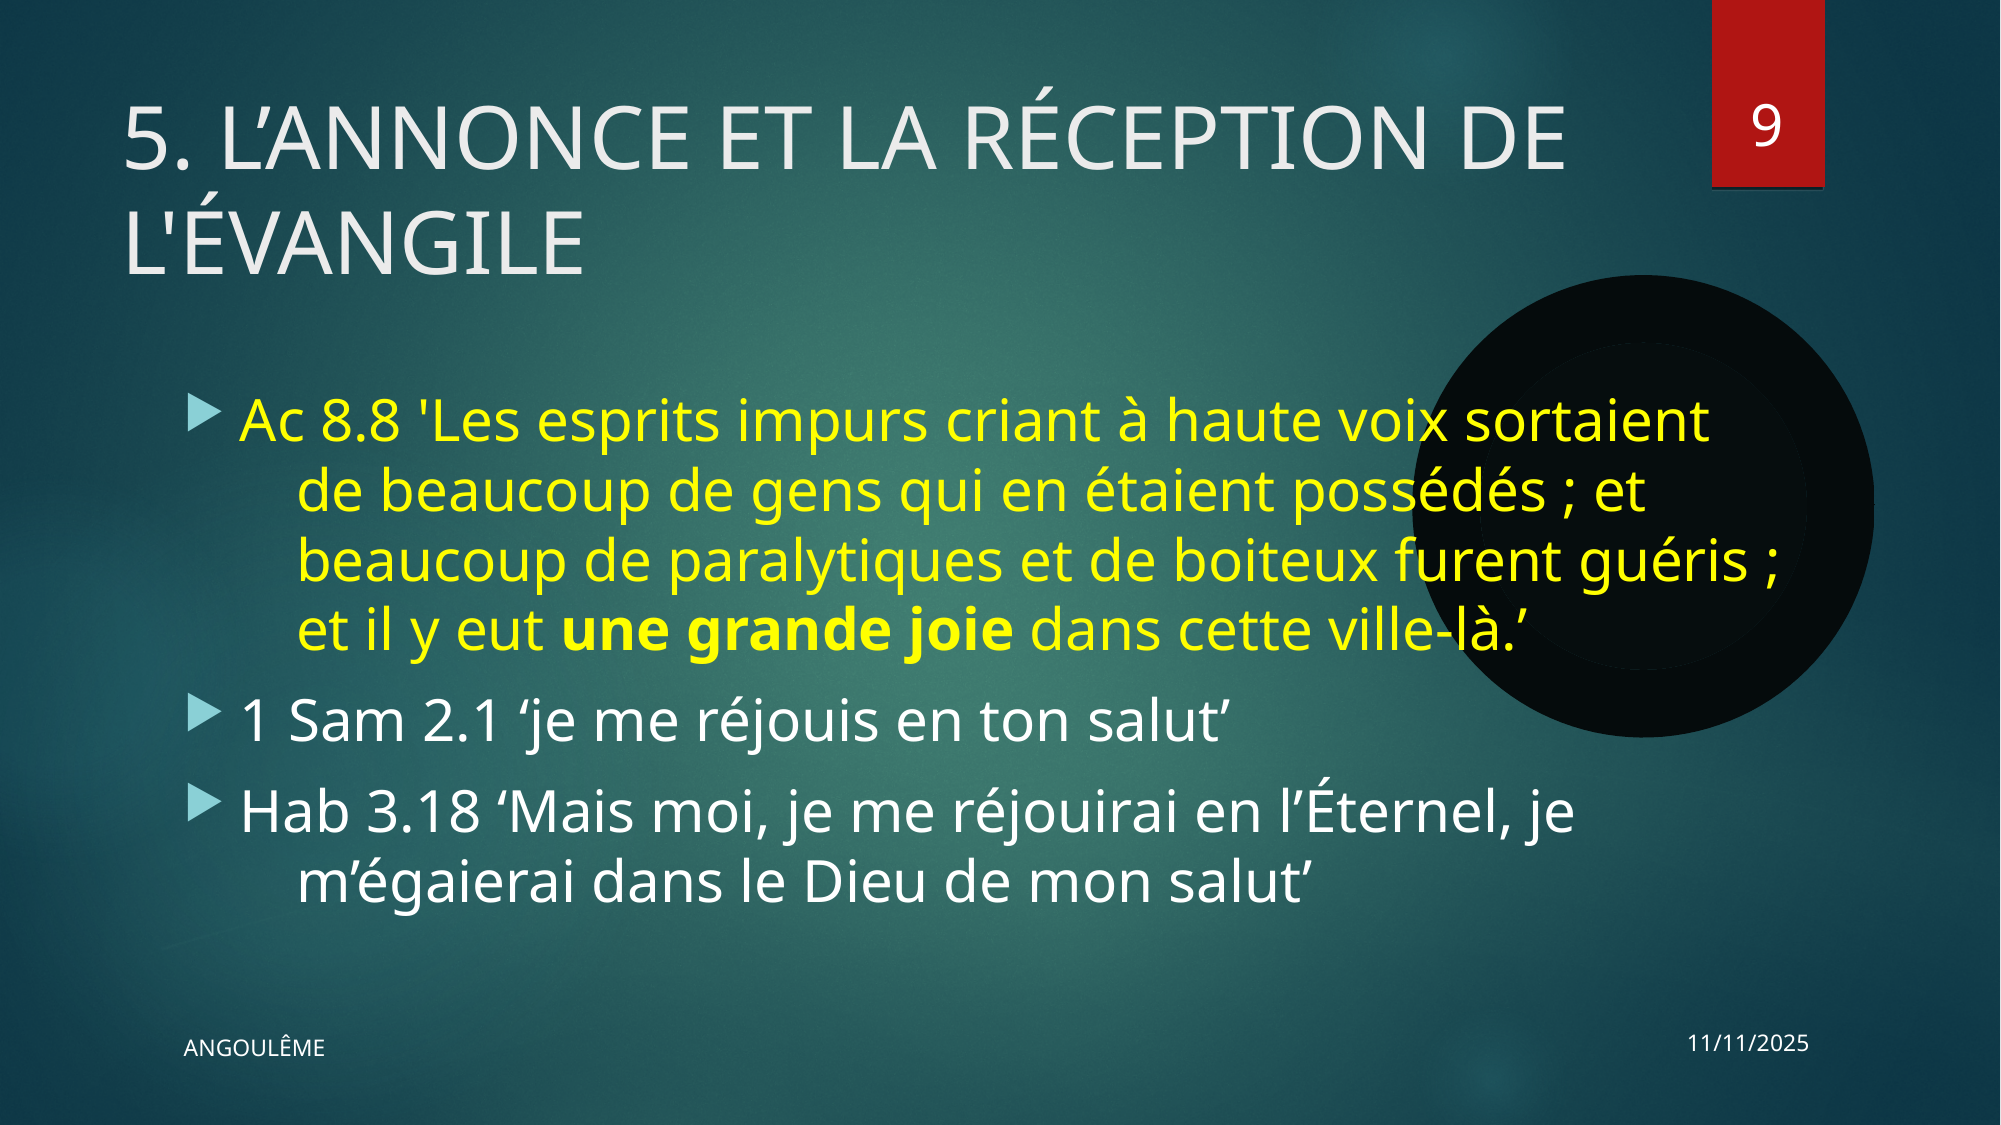

# 5. L’ANNONCE ET LA RÉCEPTION DE L'ÉVANGILE
Ac 8.8 'Les esprits impurs criant à haute voix sortaient de beaucoup de gens qui en étaient possédés ; et beaucoup de paralytiques et de boiteux furent guéris ; et il y eut une grande joie dans cette ville-là.’
1 Sam 2.1 ‘je me réjouis en ton salut’
Hab 3.18 ‘Mais moi, je me réjouirai en l’Éternel, je m’égaierai dans le Dieu de mon salut’
11/11/2025
ANGOULÊME